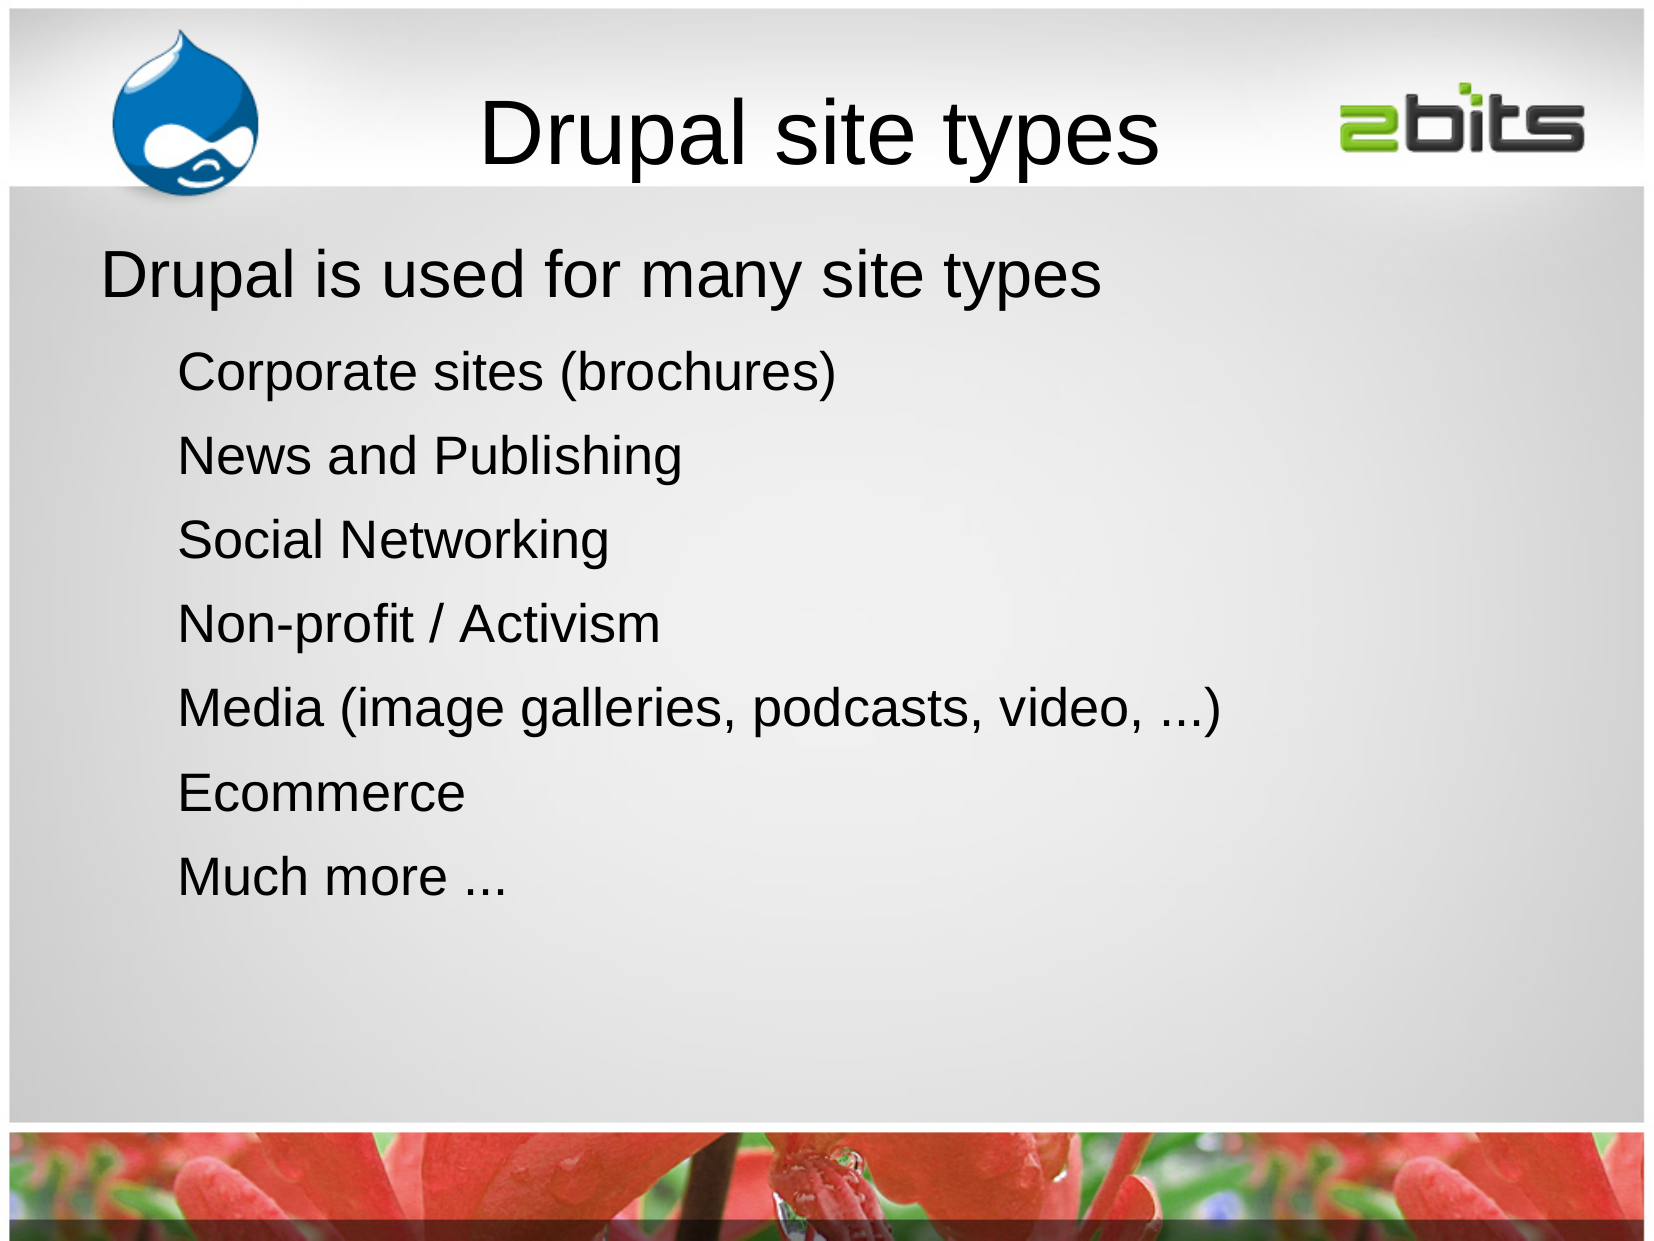

# Drupal site types
Drupal is used for many site types
Corporate sites (brochures)
News and Publishing
Social Networking
Non-profit / Activism
Media (image galleries, podcasts, video, ...)
Ecommerce
Much more ...